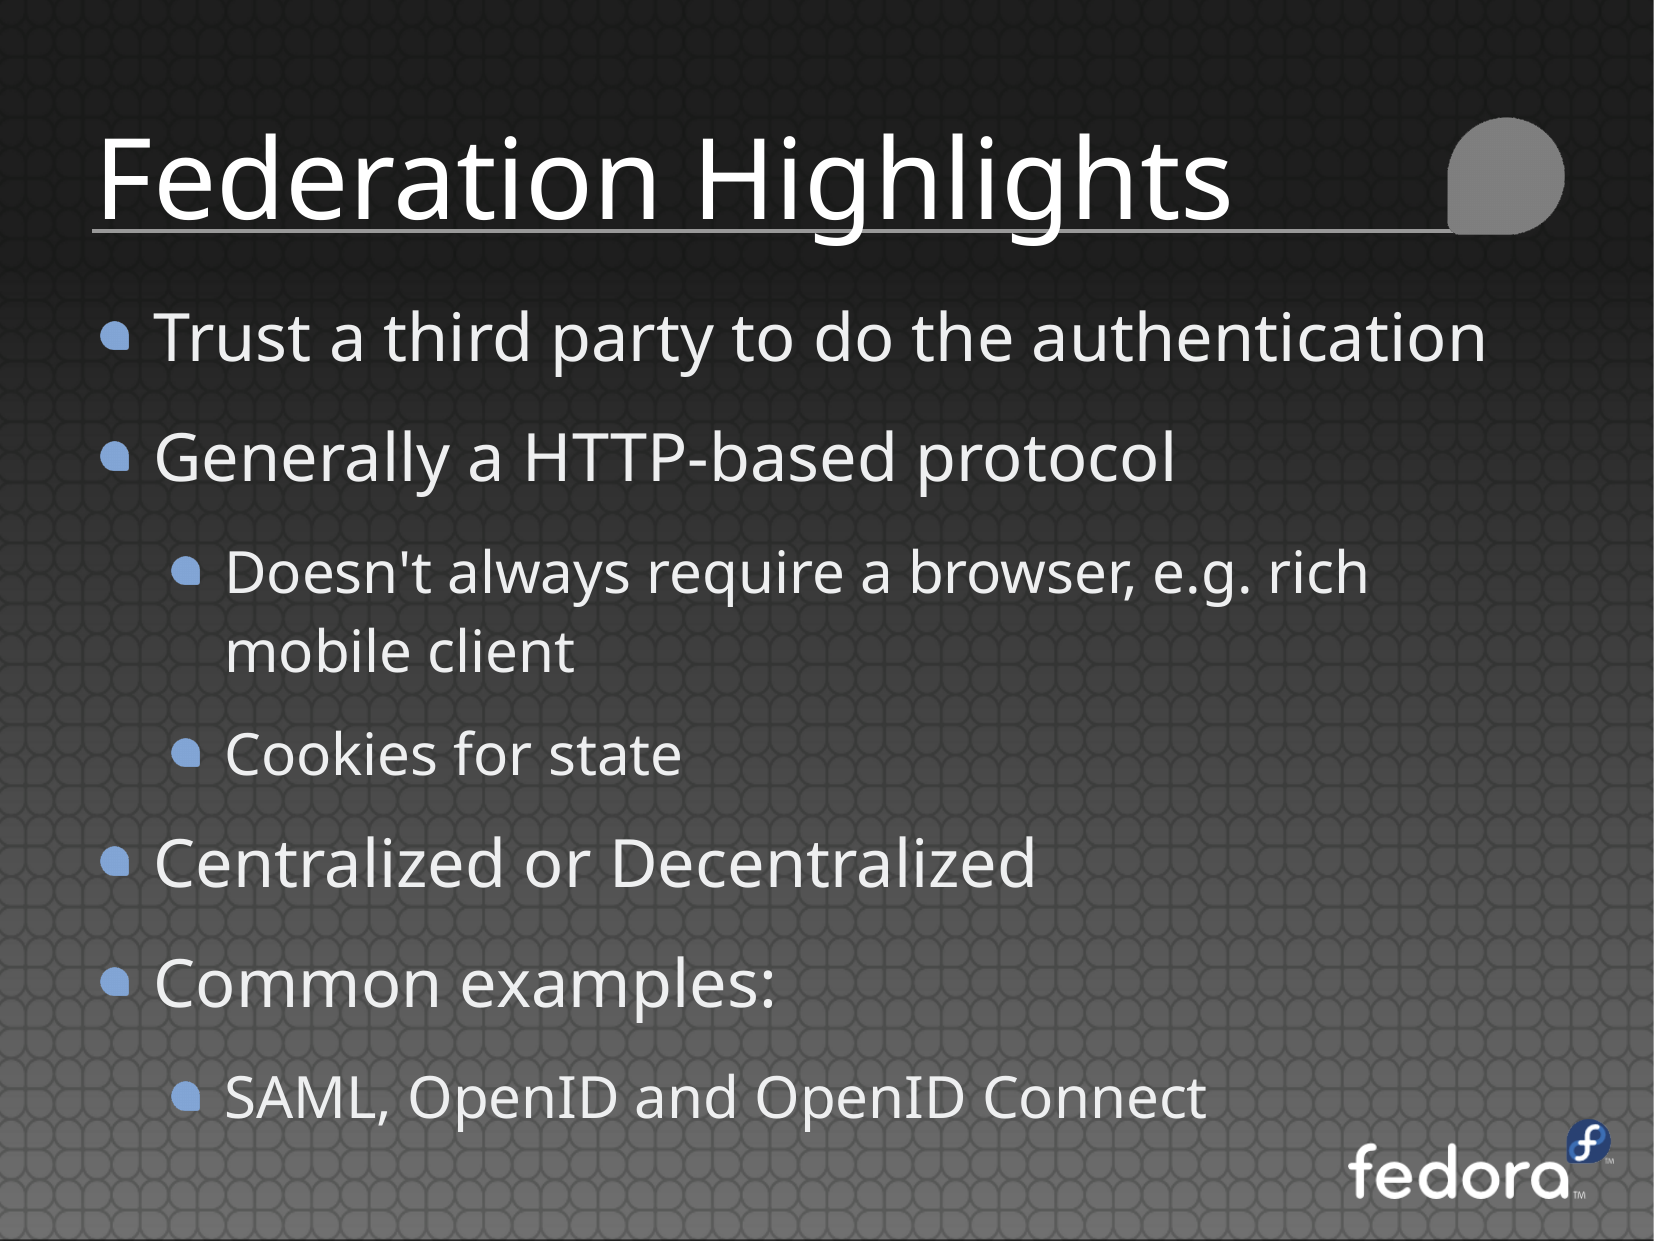

Federation Highlights
# Trust a third party to do the authentication
Generally a HTTP-based protocol
Doesn't always require a browser, e.g. rich mobile client
Cookies for state
Centralized or Decentralized
Common examples:
SAML, OpenID and OpenID Connect